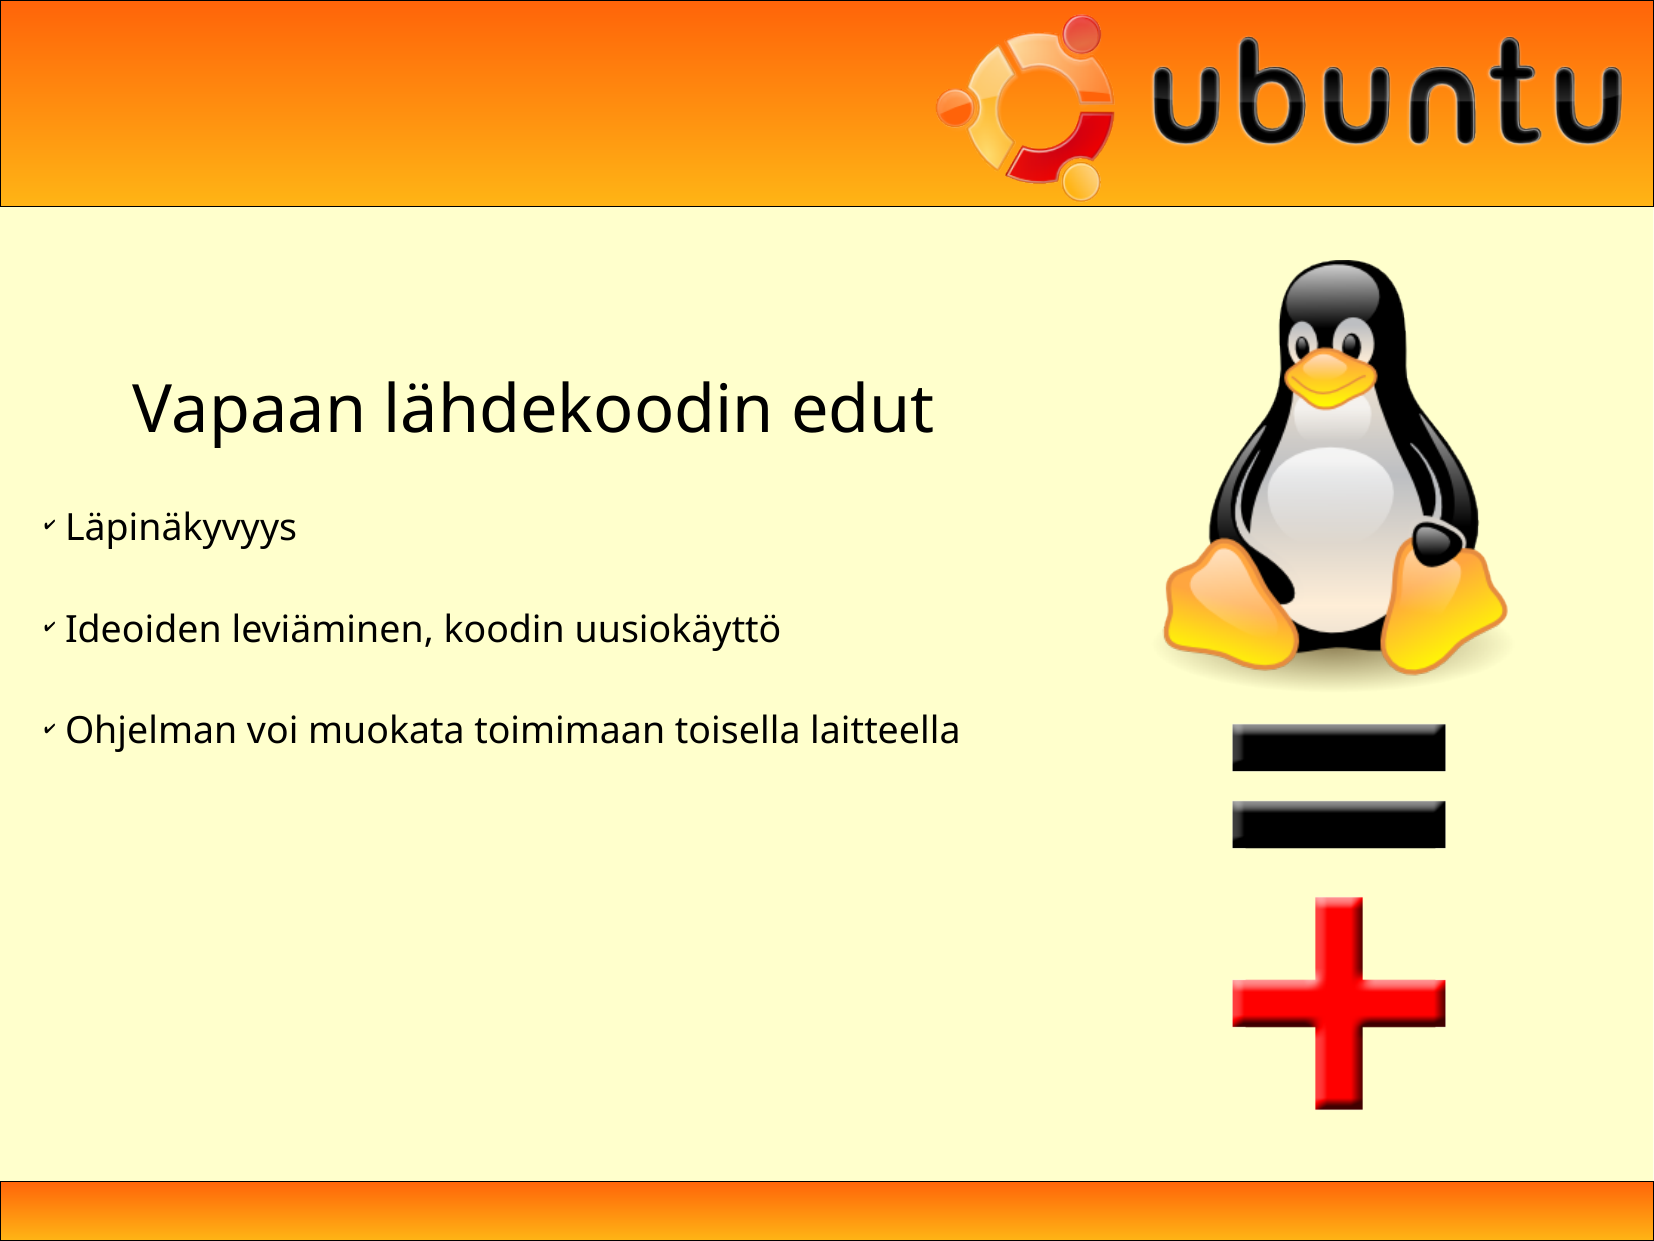

Vapaan lähdekoodin edut
 Läpinäkyvyys
 Ideoiden leviäminen, koodin uusiokäyttö
 Ohjelman voi muokata toimimaan toisella laitteella